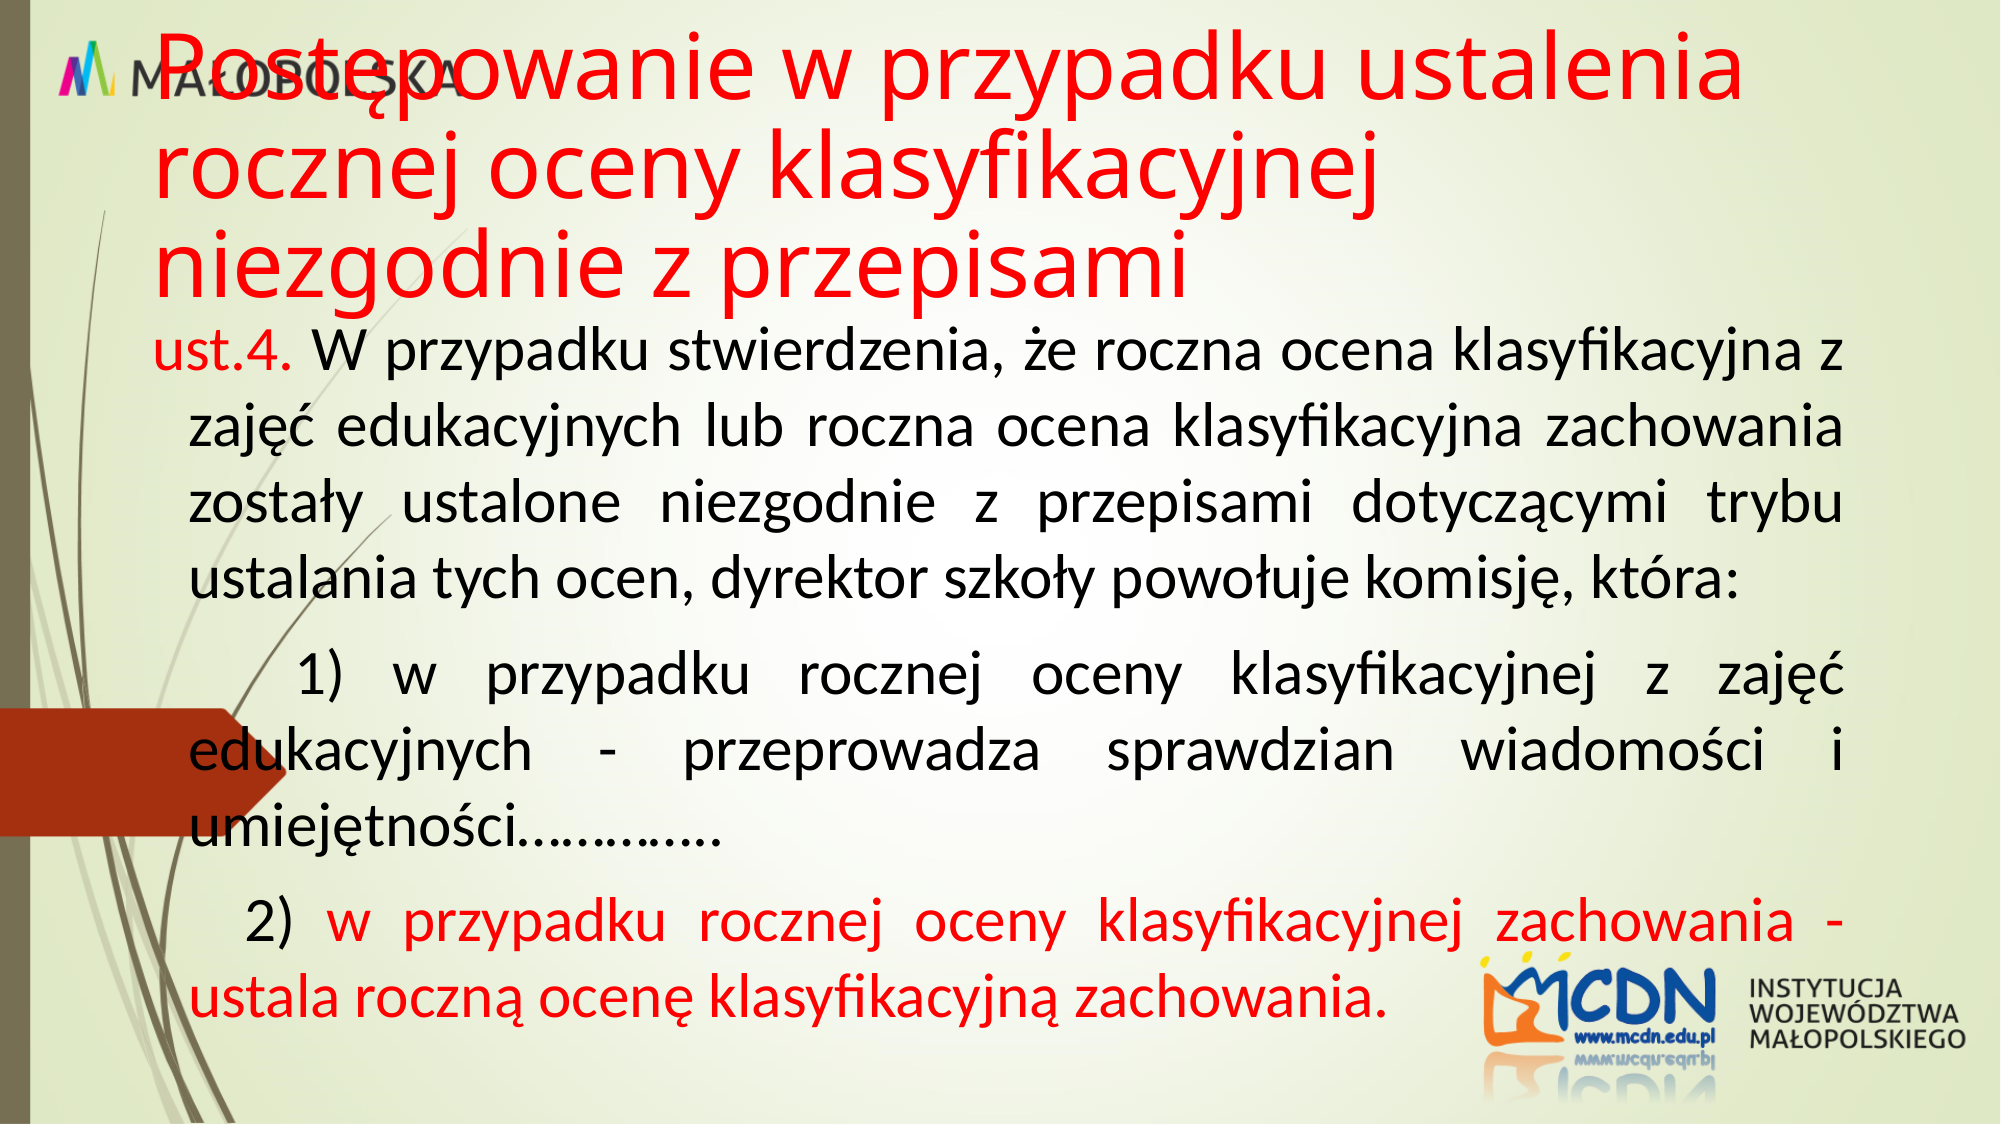

# Postępowanie w przypadku ustalenia rocznej oceny klasyfikacyjnej niezgodnie z przepisami
ust.4. W przypadku stwierdzenia, że roczna ocena klasyfikacyjna z zajęć edukacyjnych lub roczna ocena klasyfikacyjna zachowania zostały ustalone niezgodnie z przepisami dotyczącymi trybu ustalania tych ocen, dyrektor szkoły powołuje komisję, która:
 1) w przypadku rocznej oceny klasyfikacyjnej z zajęć edukacyjnych - przeprowadza sprawdzian wiadomości i umiejętności…………..
 2) w przypadku rocznej oceny klasyfikacyjnej zachowania - ustala roczną ocenę klasyfikacyjną zachowania.